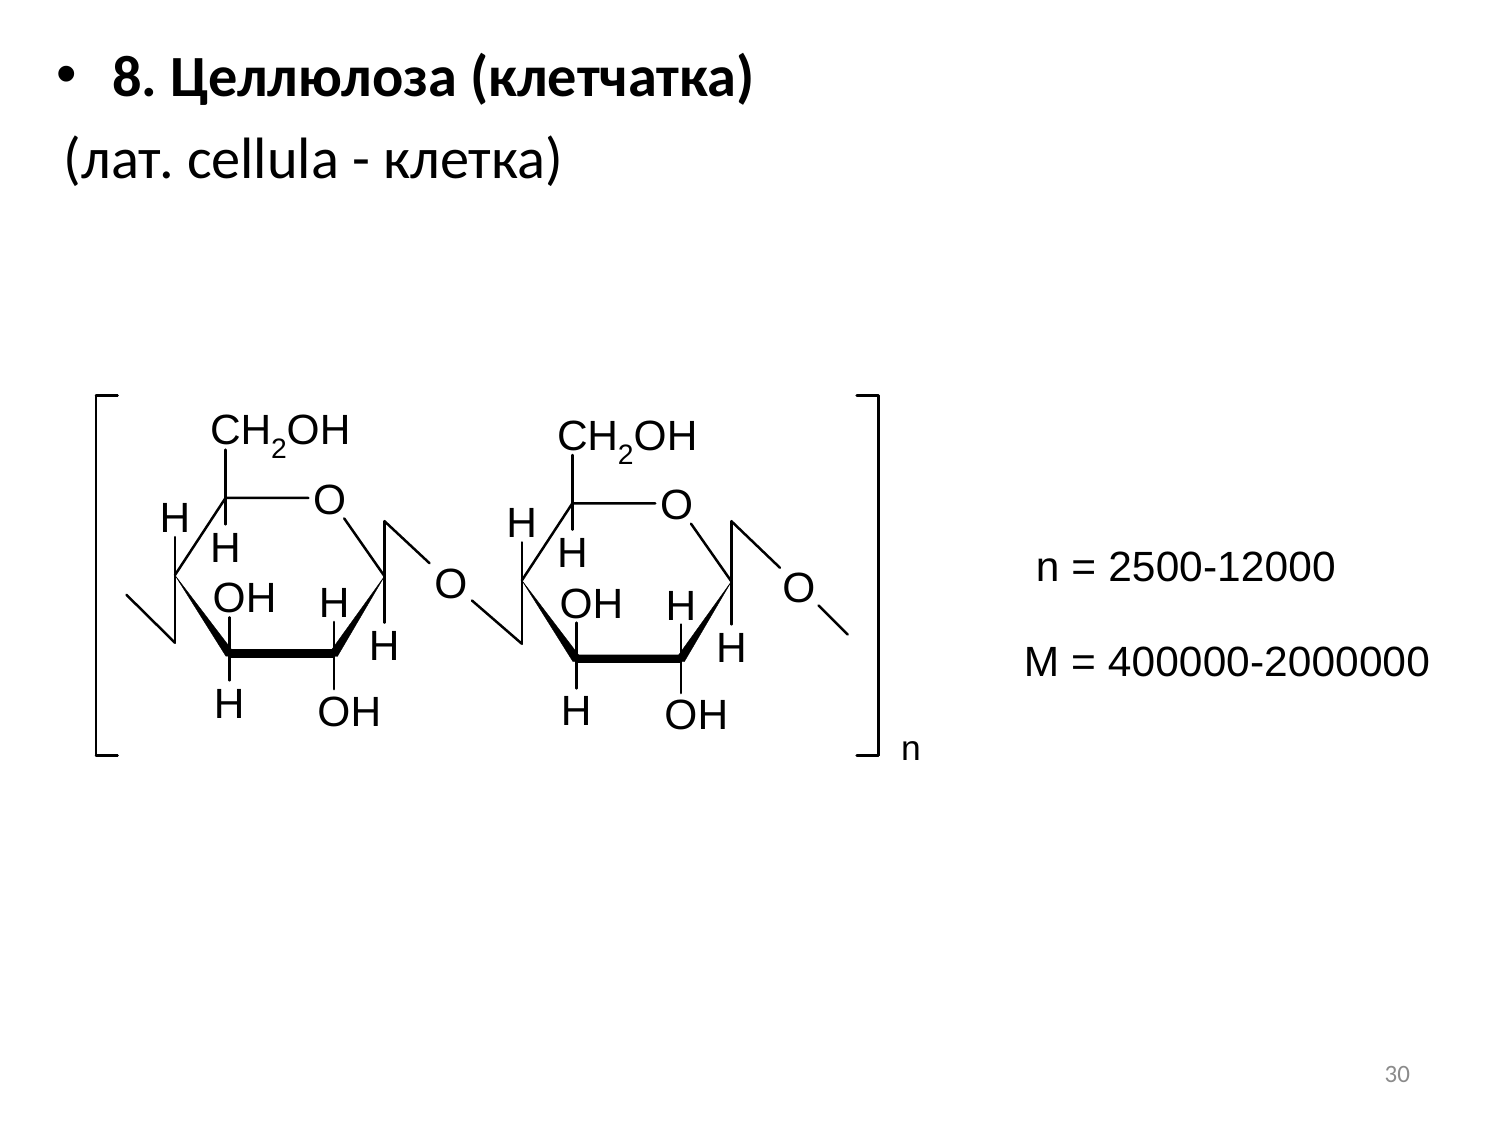

# 8. Целлюлоза (клетчатка)
(лат. cellula - клетка)